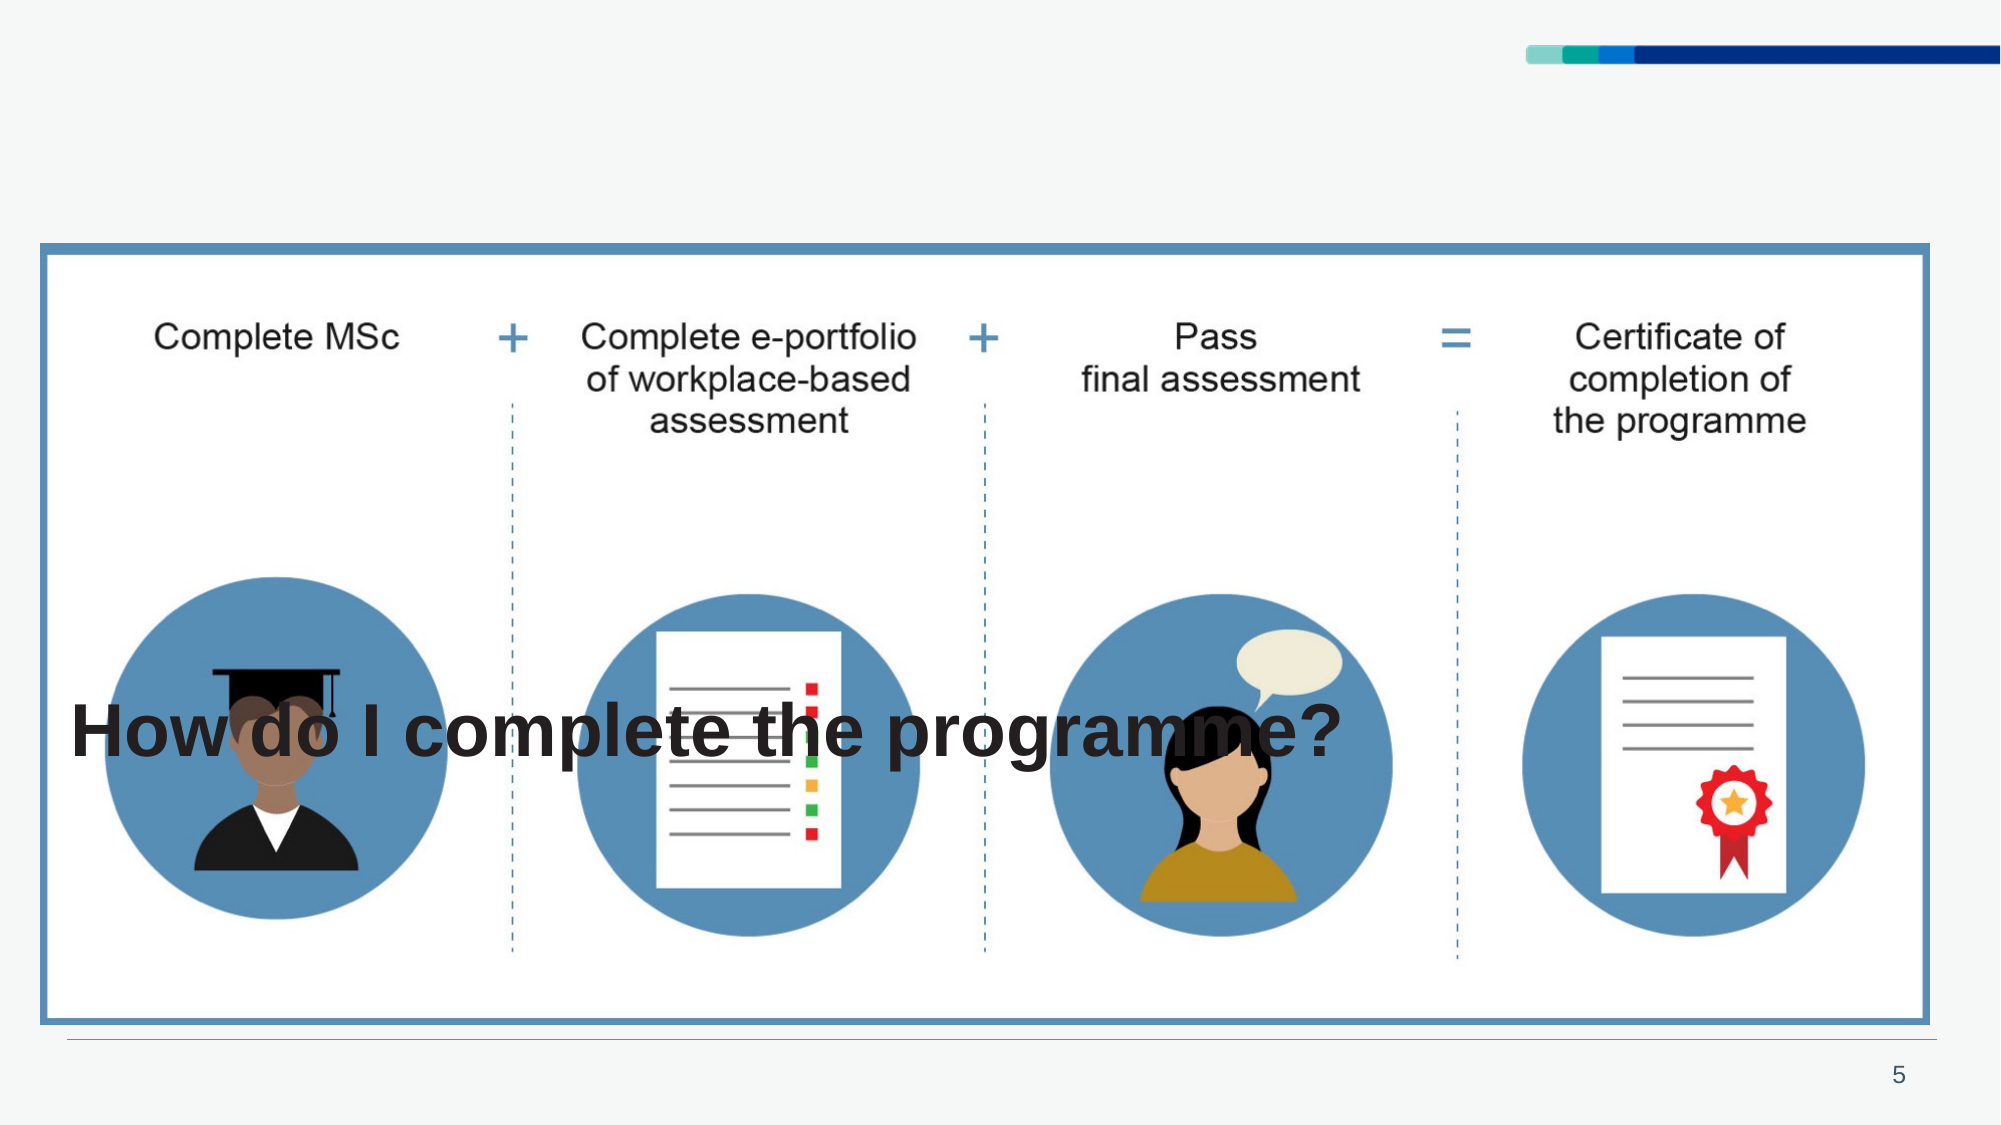

# How do I complete the programme?